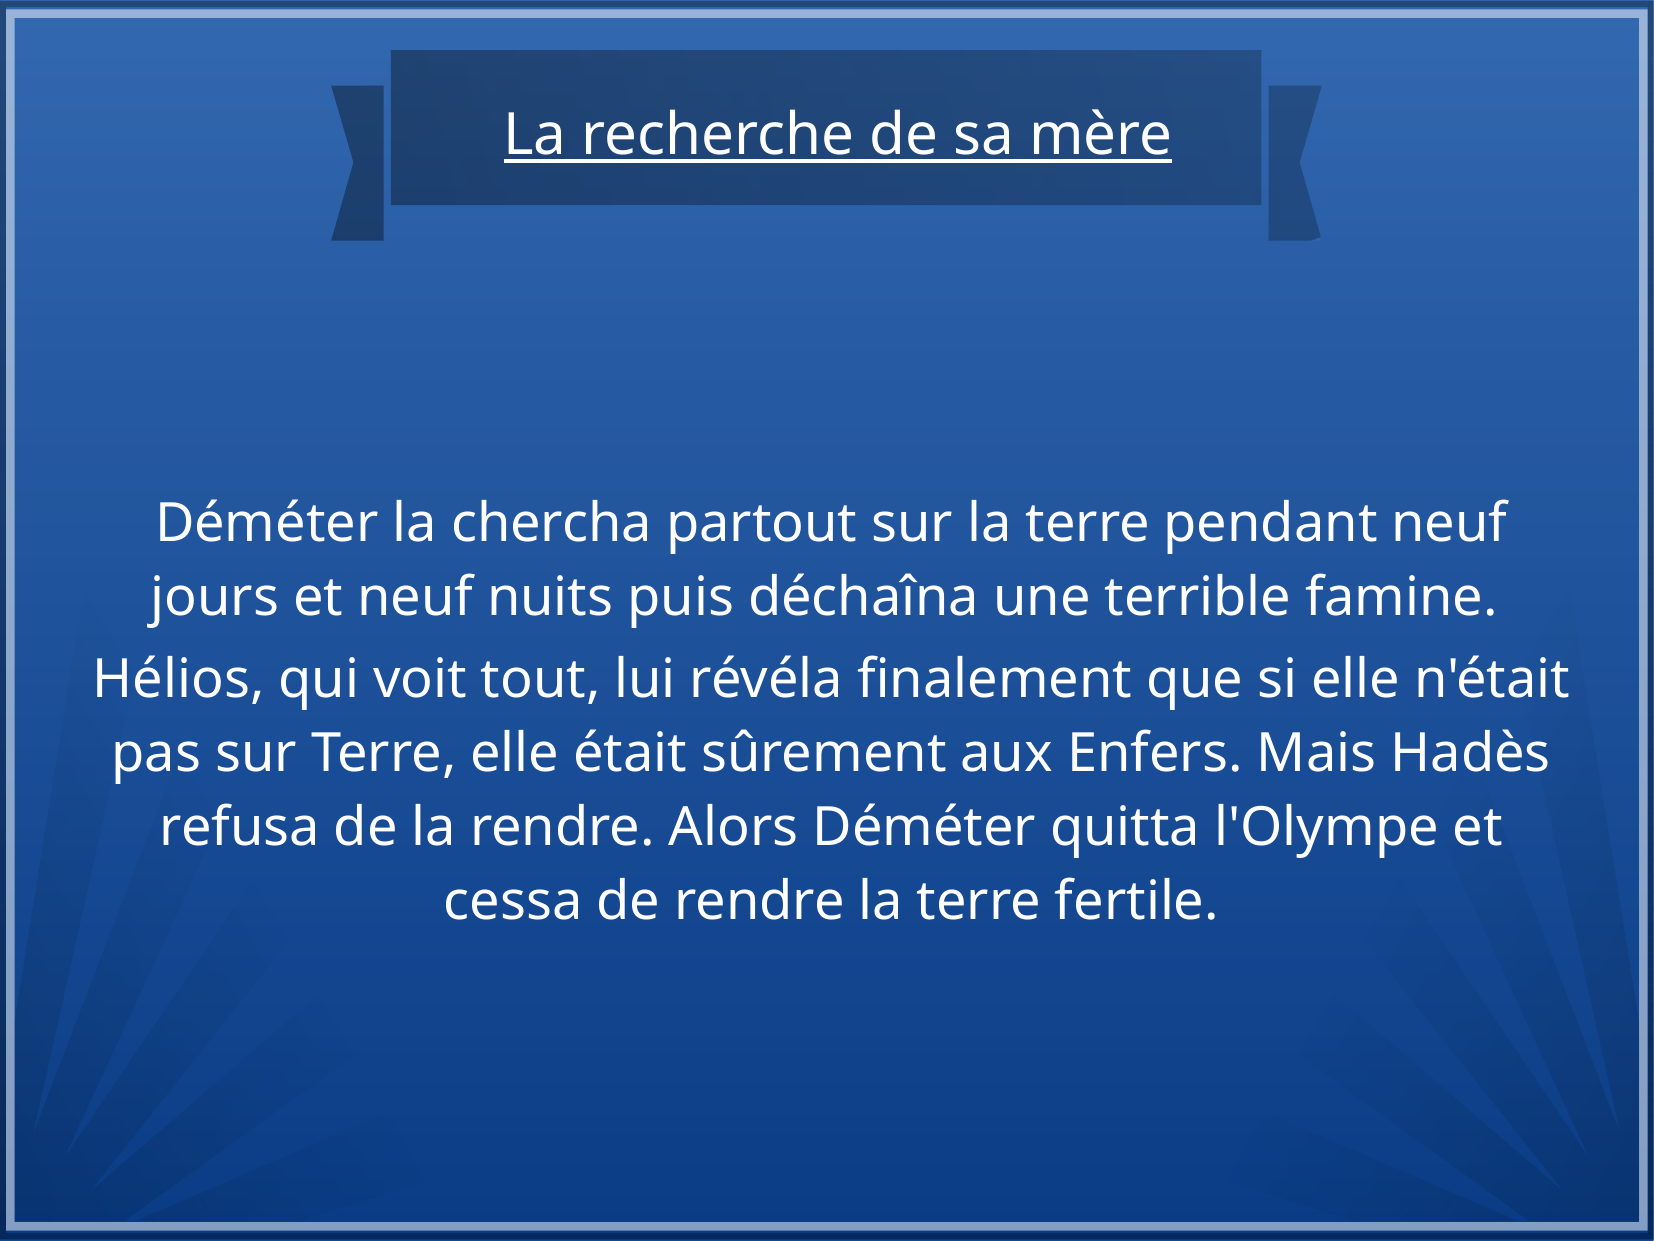

# La recherche de sa mère
Déméter la chercha partout sur la terre pendant neuf jours et neuf nuits puis déchaîna une terrible famine.
Hélios, qui voit tout, lui révéla finalement que si elle n'était pas sur Terre, elle était sûrement aux Enfers. Mais Hadès refusa de la rendre. Alors Déméter quitta l'Olympe et cessa de rendre la terre fertile.